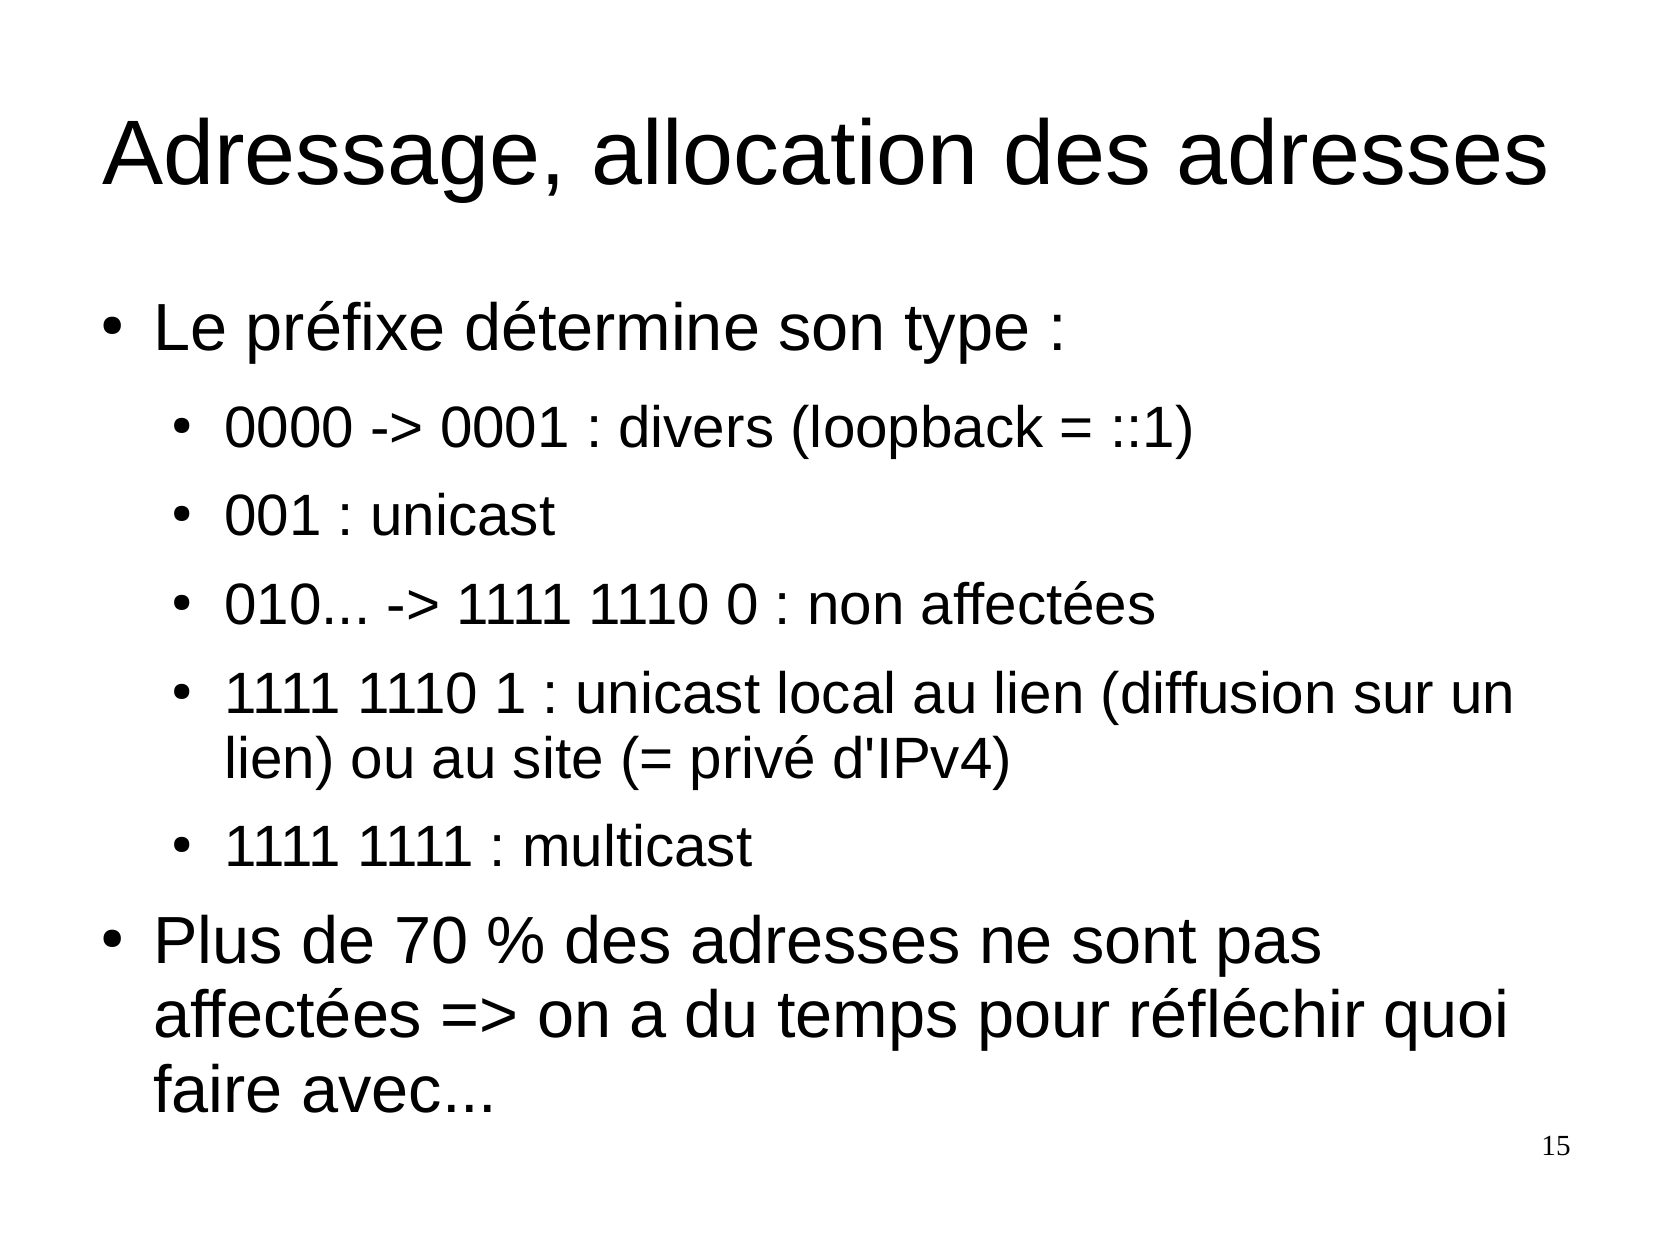

# Adressage, allocation des adresses
Le préfixe détermine son type :
0000 -> 0001 : divers (loopback = ::1)
001 : unicast
010... -> 1111 1110 0 : non affectées
1111 1110 1 : unicast local au lien (diffusion sur un lien) ou au site (= privé d'IPv4)
1111 1111 : multicast
Plus de 70 % des adresses ne sont pas affectées => on a du temps pour réfléchir quoi faire avec...
15